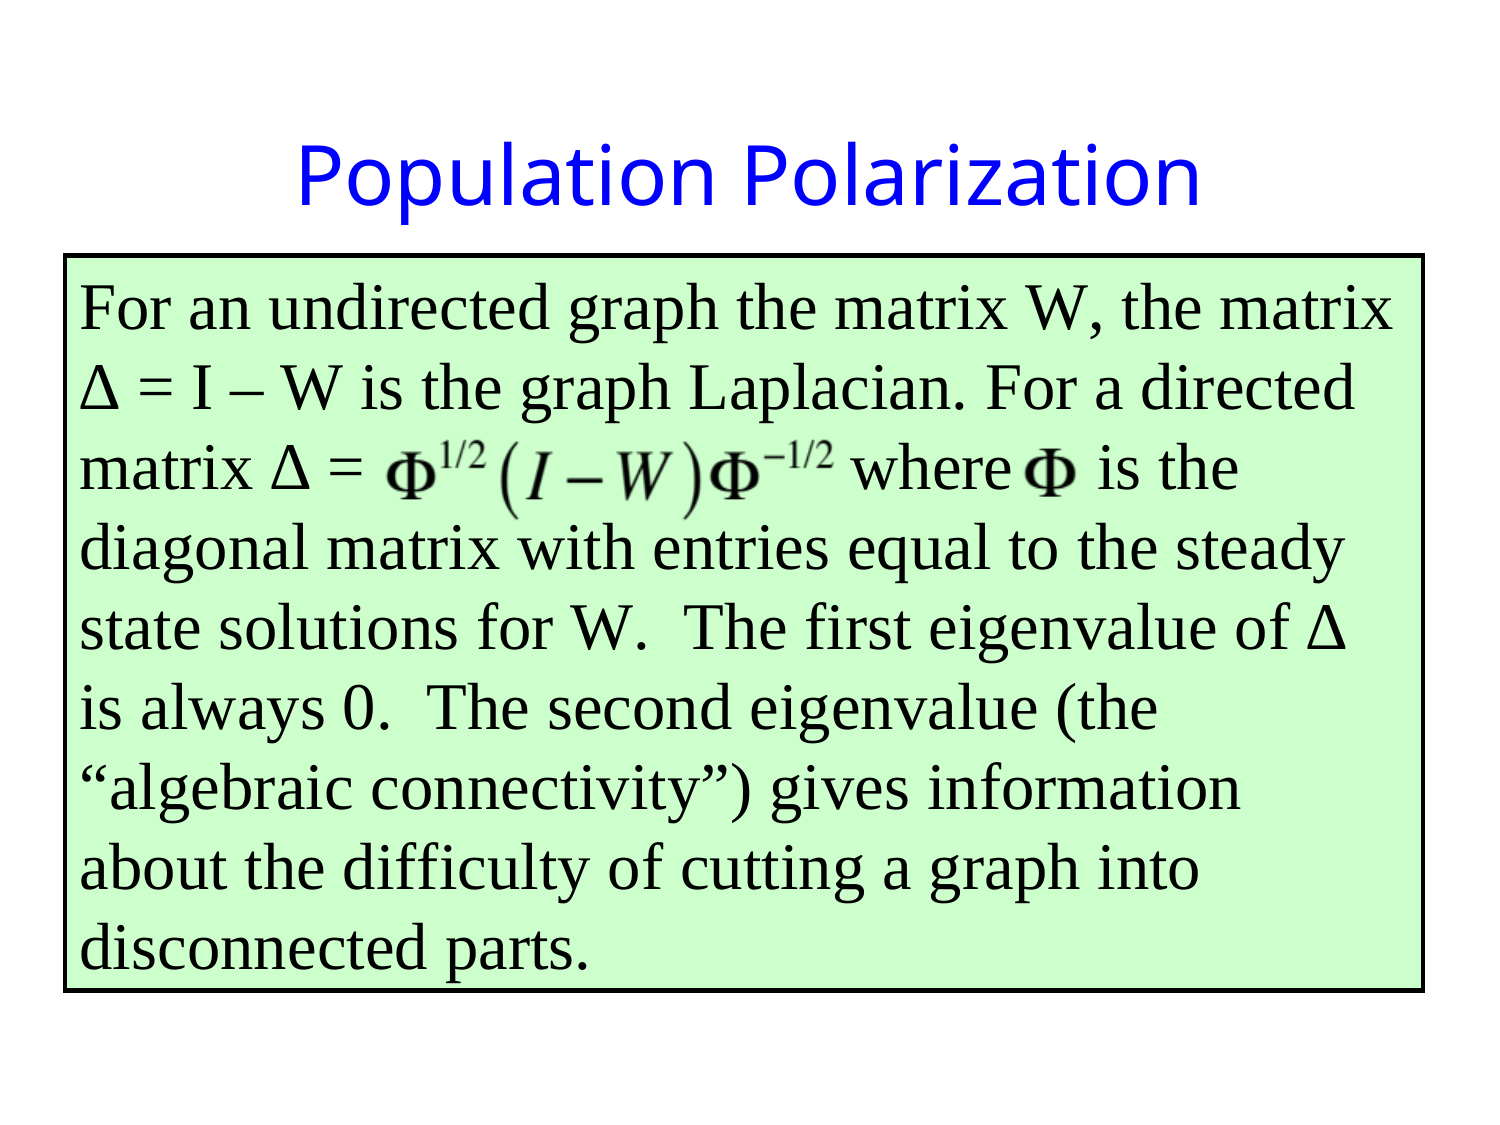

# Population Polarization
For an undirected graph the matrix W, the matrix ∆ = I – W is the graph Laplacian. For a directed matrix ∆ = where is the diagonal matrix with entries equal to the steady state solutions for W. The first eigenvalue of ∆ is always 0. The second eigenvalue (the “algebraic connectivity”) gives information about the difficulty of cutting a graph into disconnected parts.